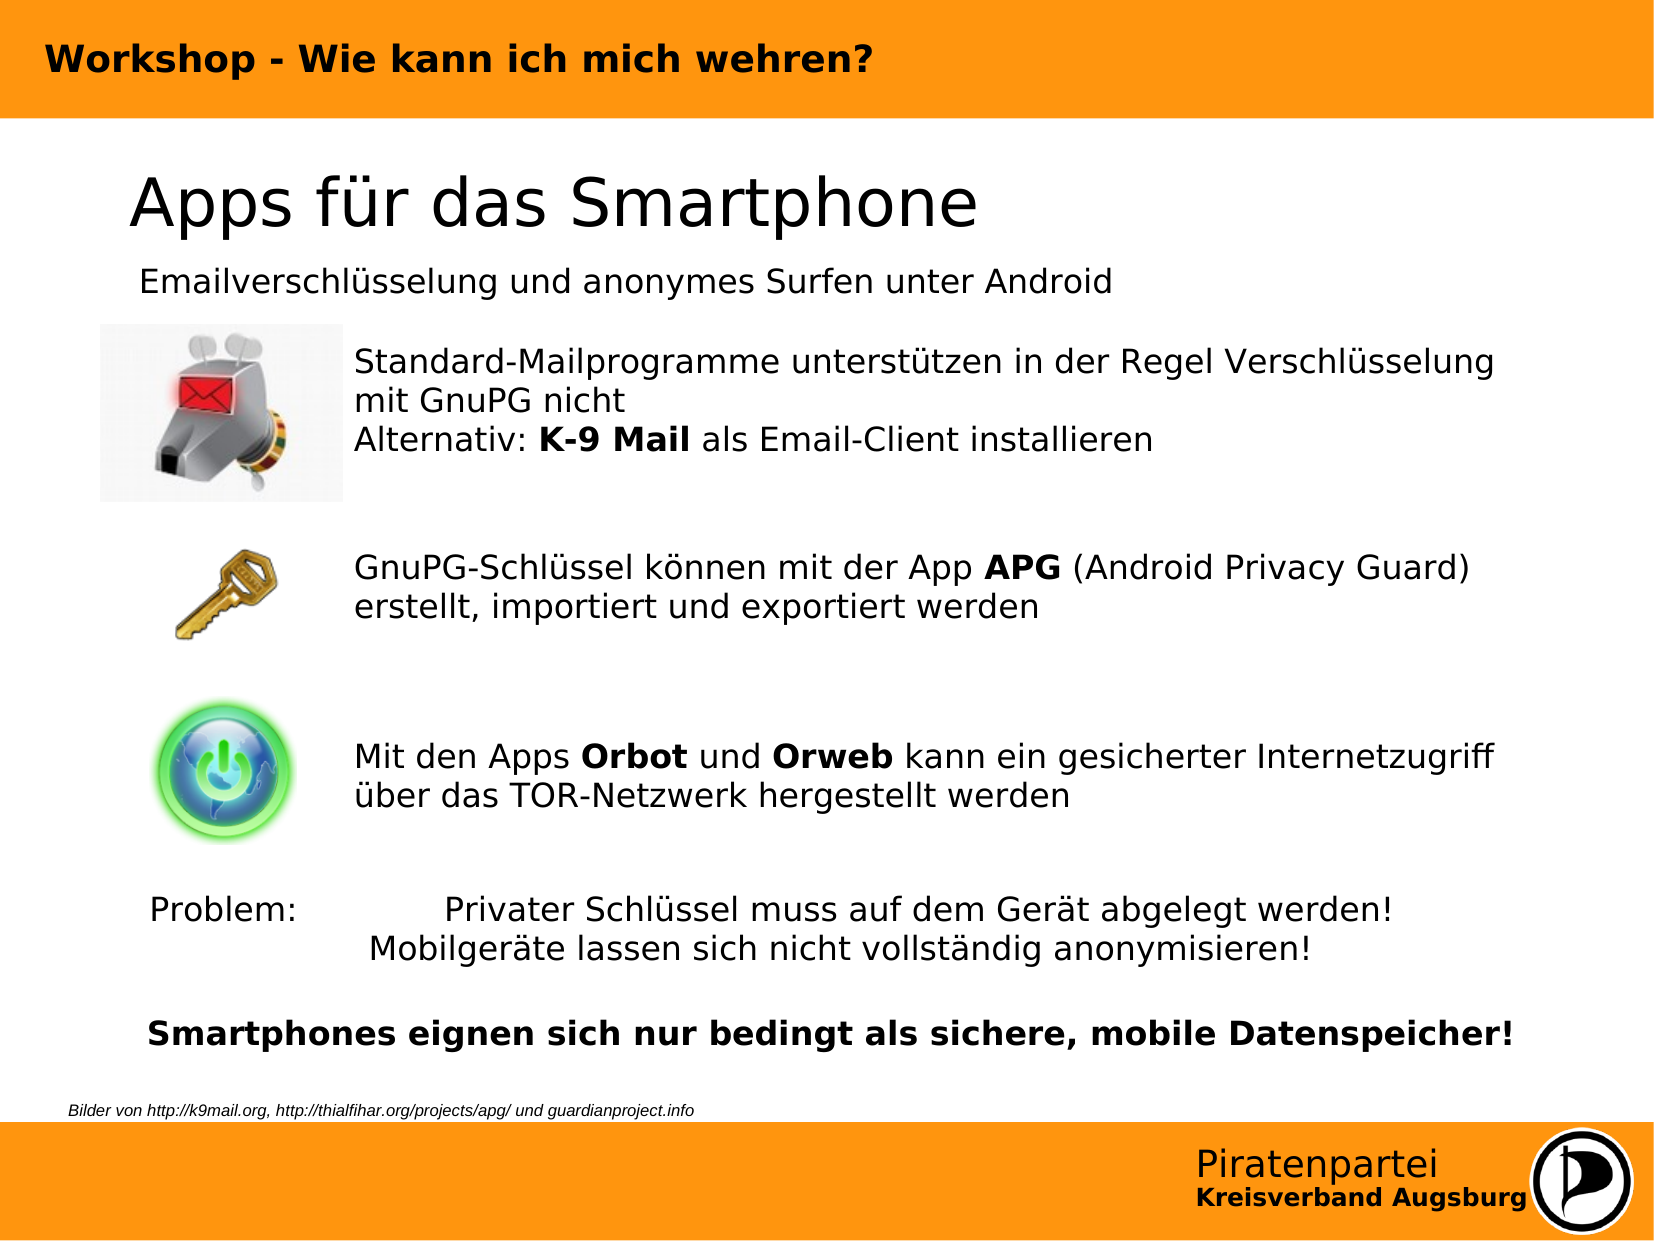

Workshop - Wie kann ich mich wehren?
Apps für das Smartphone
Emailverschlüsselung und anonymes Surfen unter Android
Standard-Mailprogramme unterstützen in der Regel Verschlüsselung
mit GnuPG nicht
Alternativ: K-9 Mail als Email-Client installieren
GnuPG-Schlüssel können mit der App APG (Android Privacy Guard)
erstellt, importiert und exportiert werden
Mit den Apps Orbot und Orweb kann ein gesicherter Internetzugriff
über das TOR-Netzwerk hergestellt werden
Problem:		Privater Schlüssel muss auf dem Gerät abgelegt werden!
 Mobilgeräte lassen sich nicht vollständig anonymisieren!
Smartphones eignen sich nur bedingt als sichere, mobile Datenspeicher!
Bilder von http://k9mail.org, http://thialfihar.org/projects/apg/ und guardianproject.info